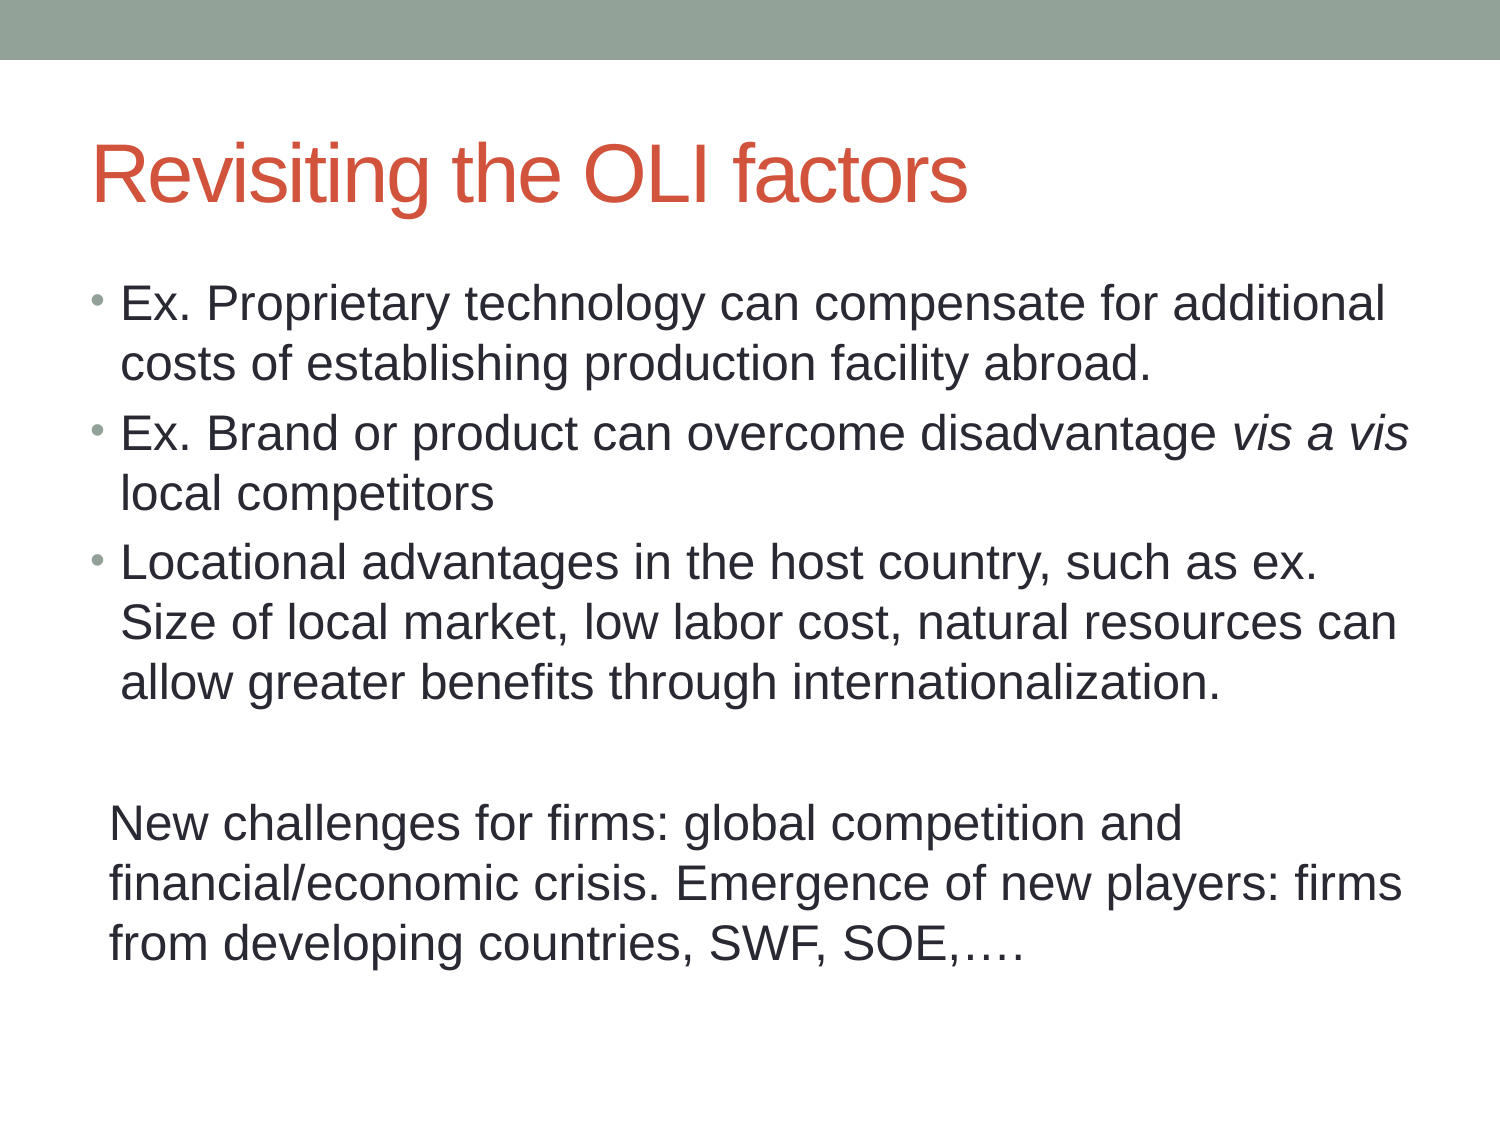

# Revisiting the OLI factors
Ex. Proprietary technology can compensate for additional costs of establishing production facility abroad.
Ex. Brand or product can overcome disadvantage vis a vis local competitors
Locational advantages in the host country, such as ex. Size of local market, low labor cost, natural resources can allow greater benefits through internationalization.
New challenges for firms: global competition and financial/economic crisis. Emergence of new players: firms from developing countries, SWF, SOE,….